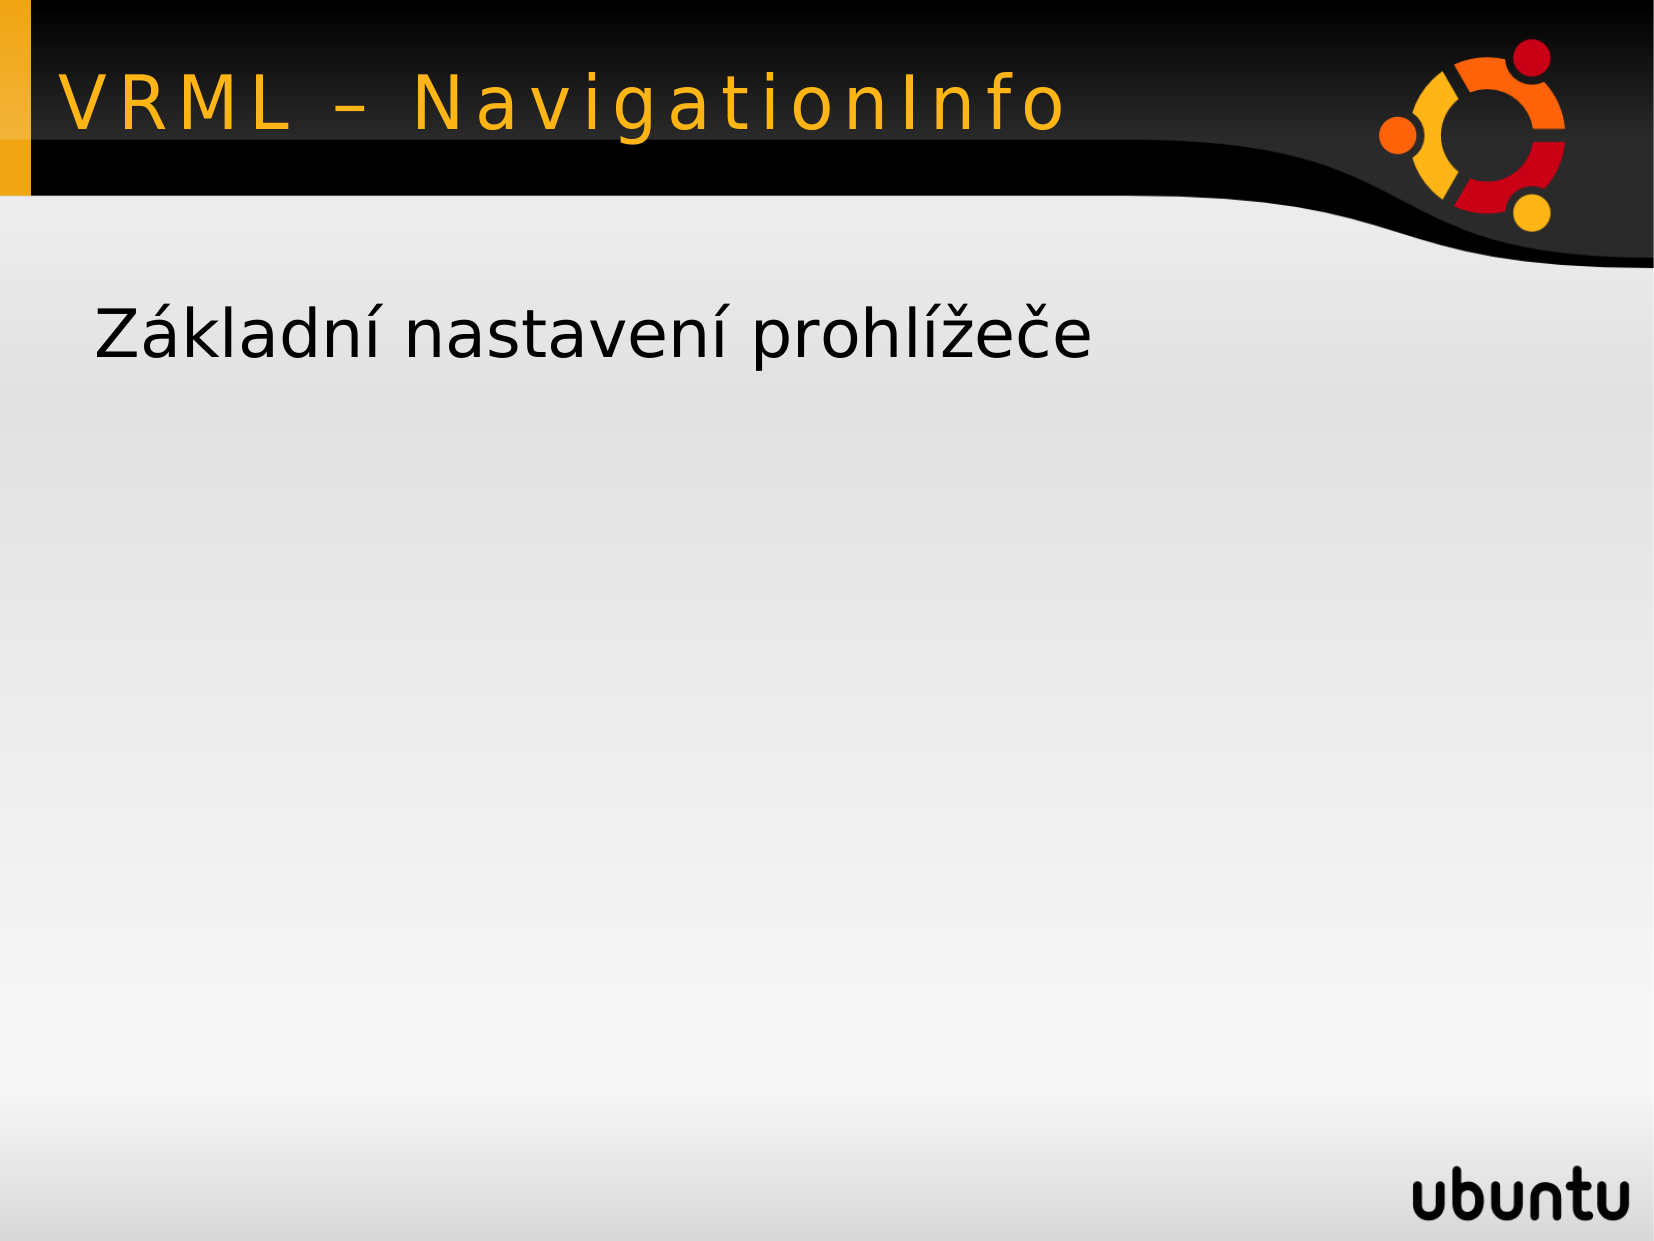

# VRML – NavigationInfo
Základní nastavení prohlížeče